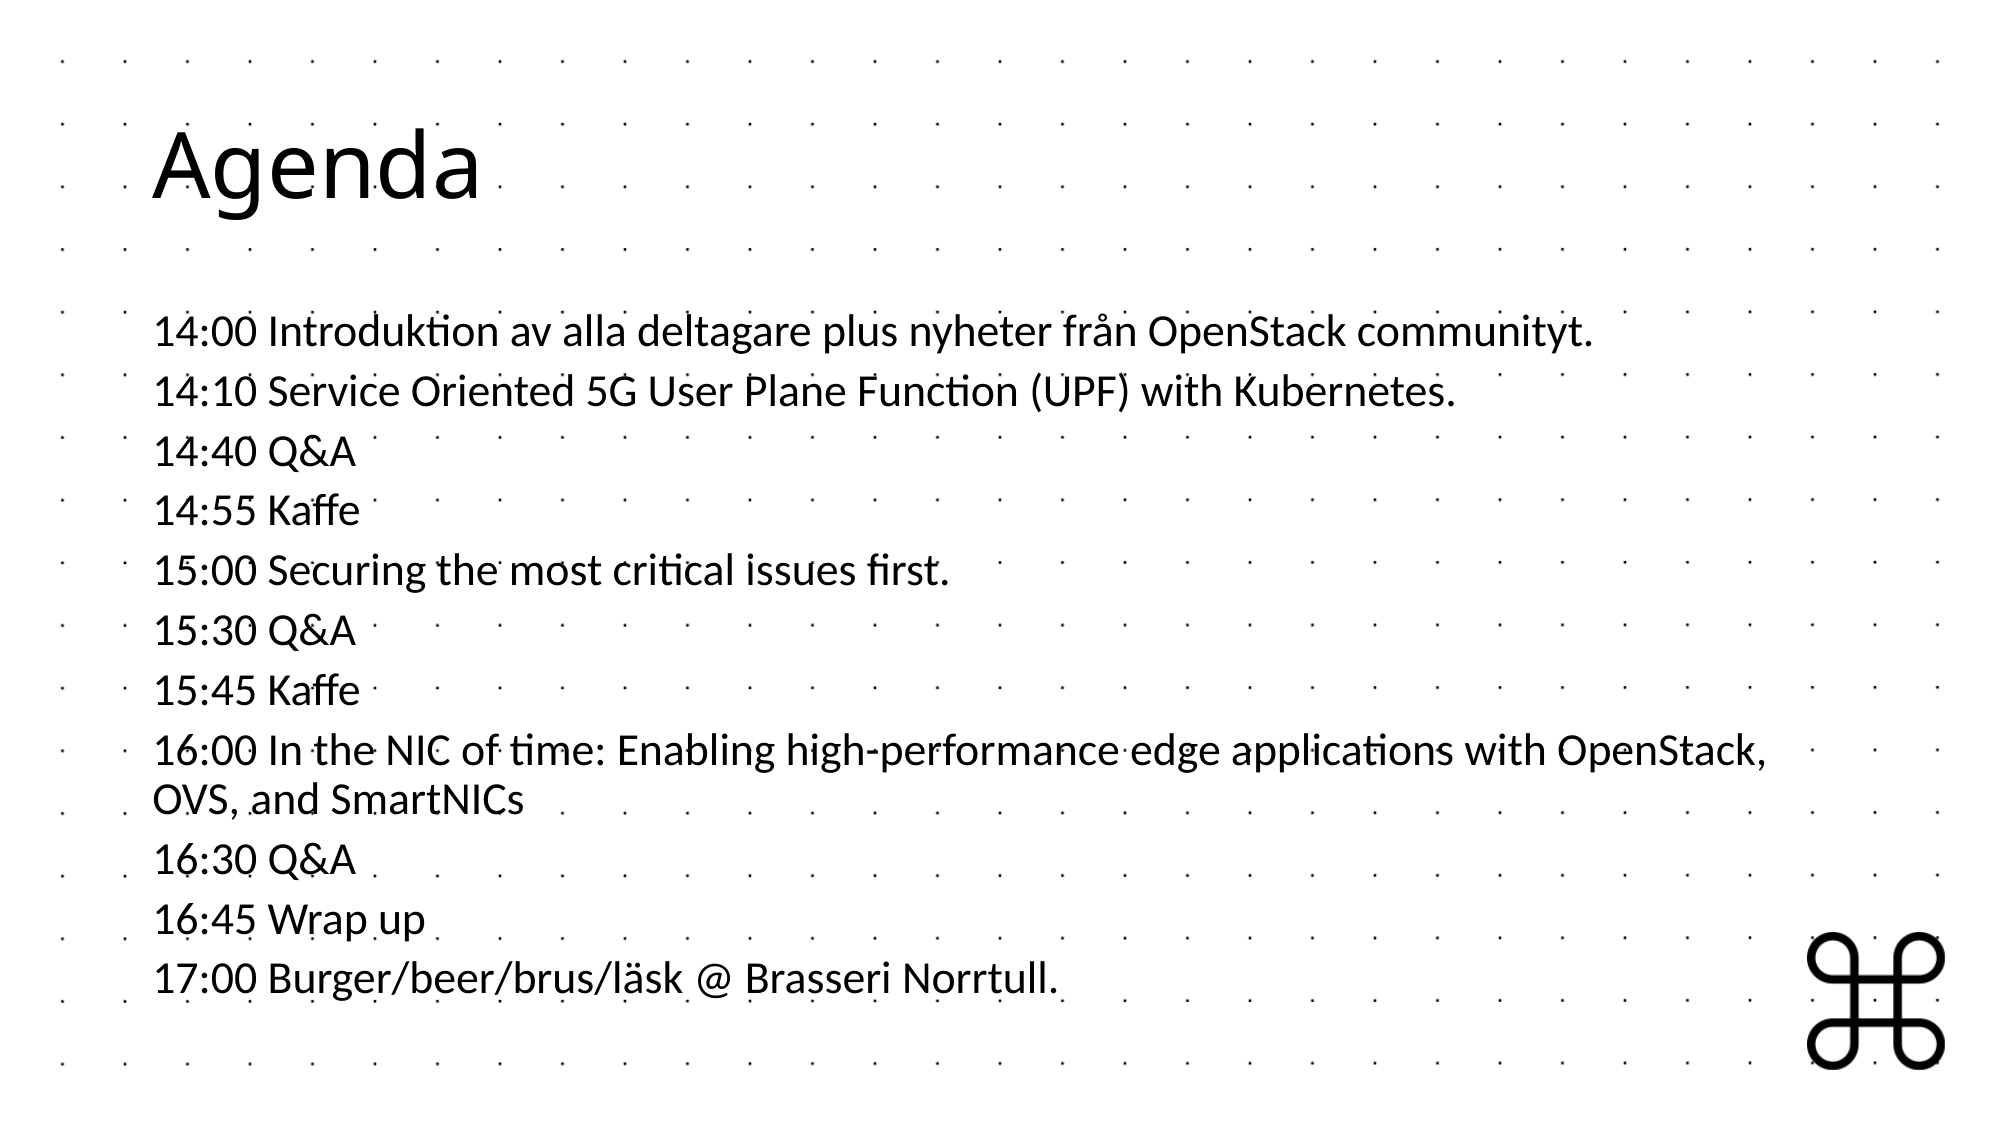

Agenda
14:00 Introduktion av alla deltagare plus nyheter från OpenStack communityt.
14:10 Service Oriented 5G User Plane Function (UPF) with Kubernetes.
14:40 Q&A
14:55 Kaffe
15:00 Securing the most critical issues first.
15:30 Q&A
15:45 Kaffe
16:00 In the NIC of time: Enabling high-performance edge applications with OpenStack, OVS, and SmartNICs
16:30 Q&A
16:45 Wrap up
17:00 Burger/beer/brus/läsk @ Brasseri Norrtull.